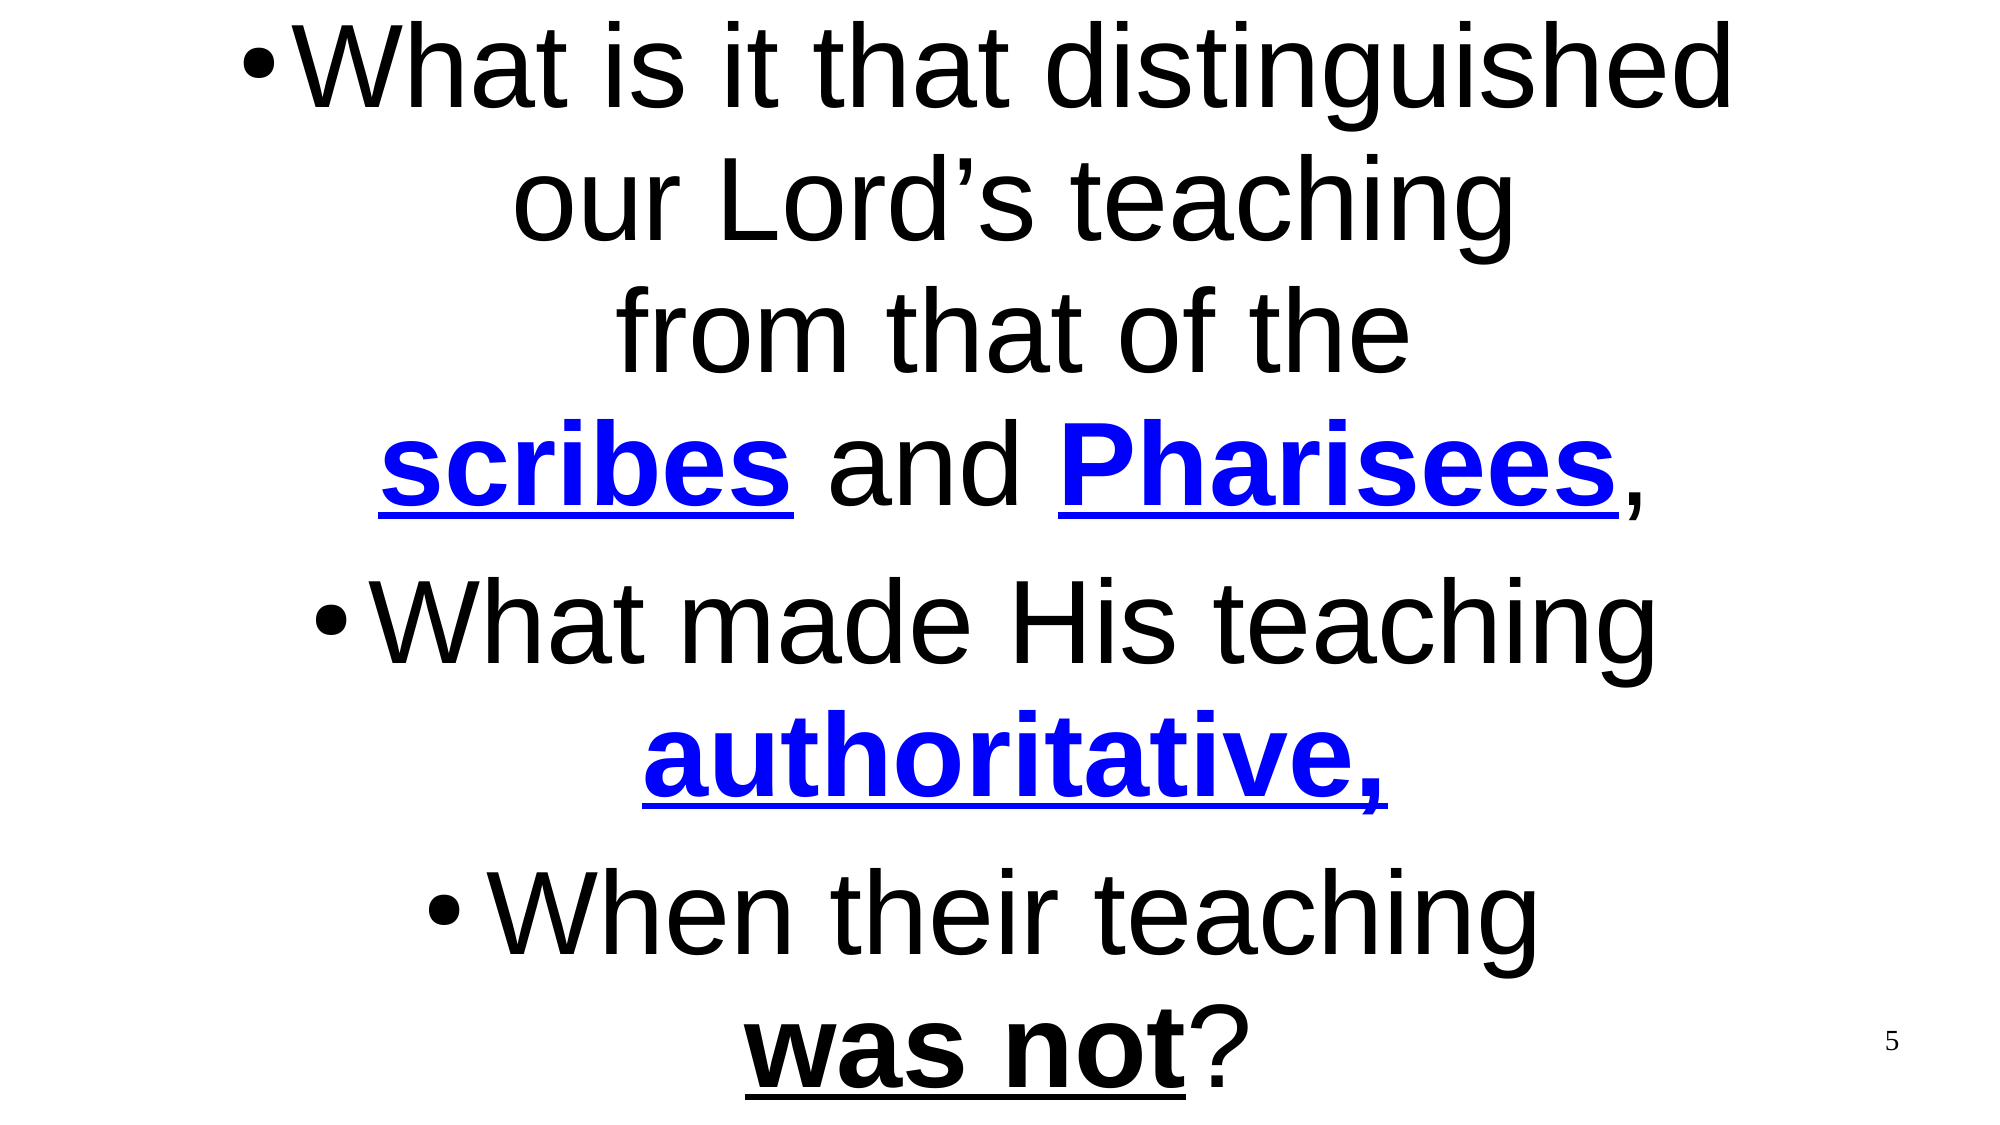

# What is it that distinguished our Lord’s teaching from that of the scribes and Pharisees,
What made His teaching
authoritative,
When their teaching
was not?
5